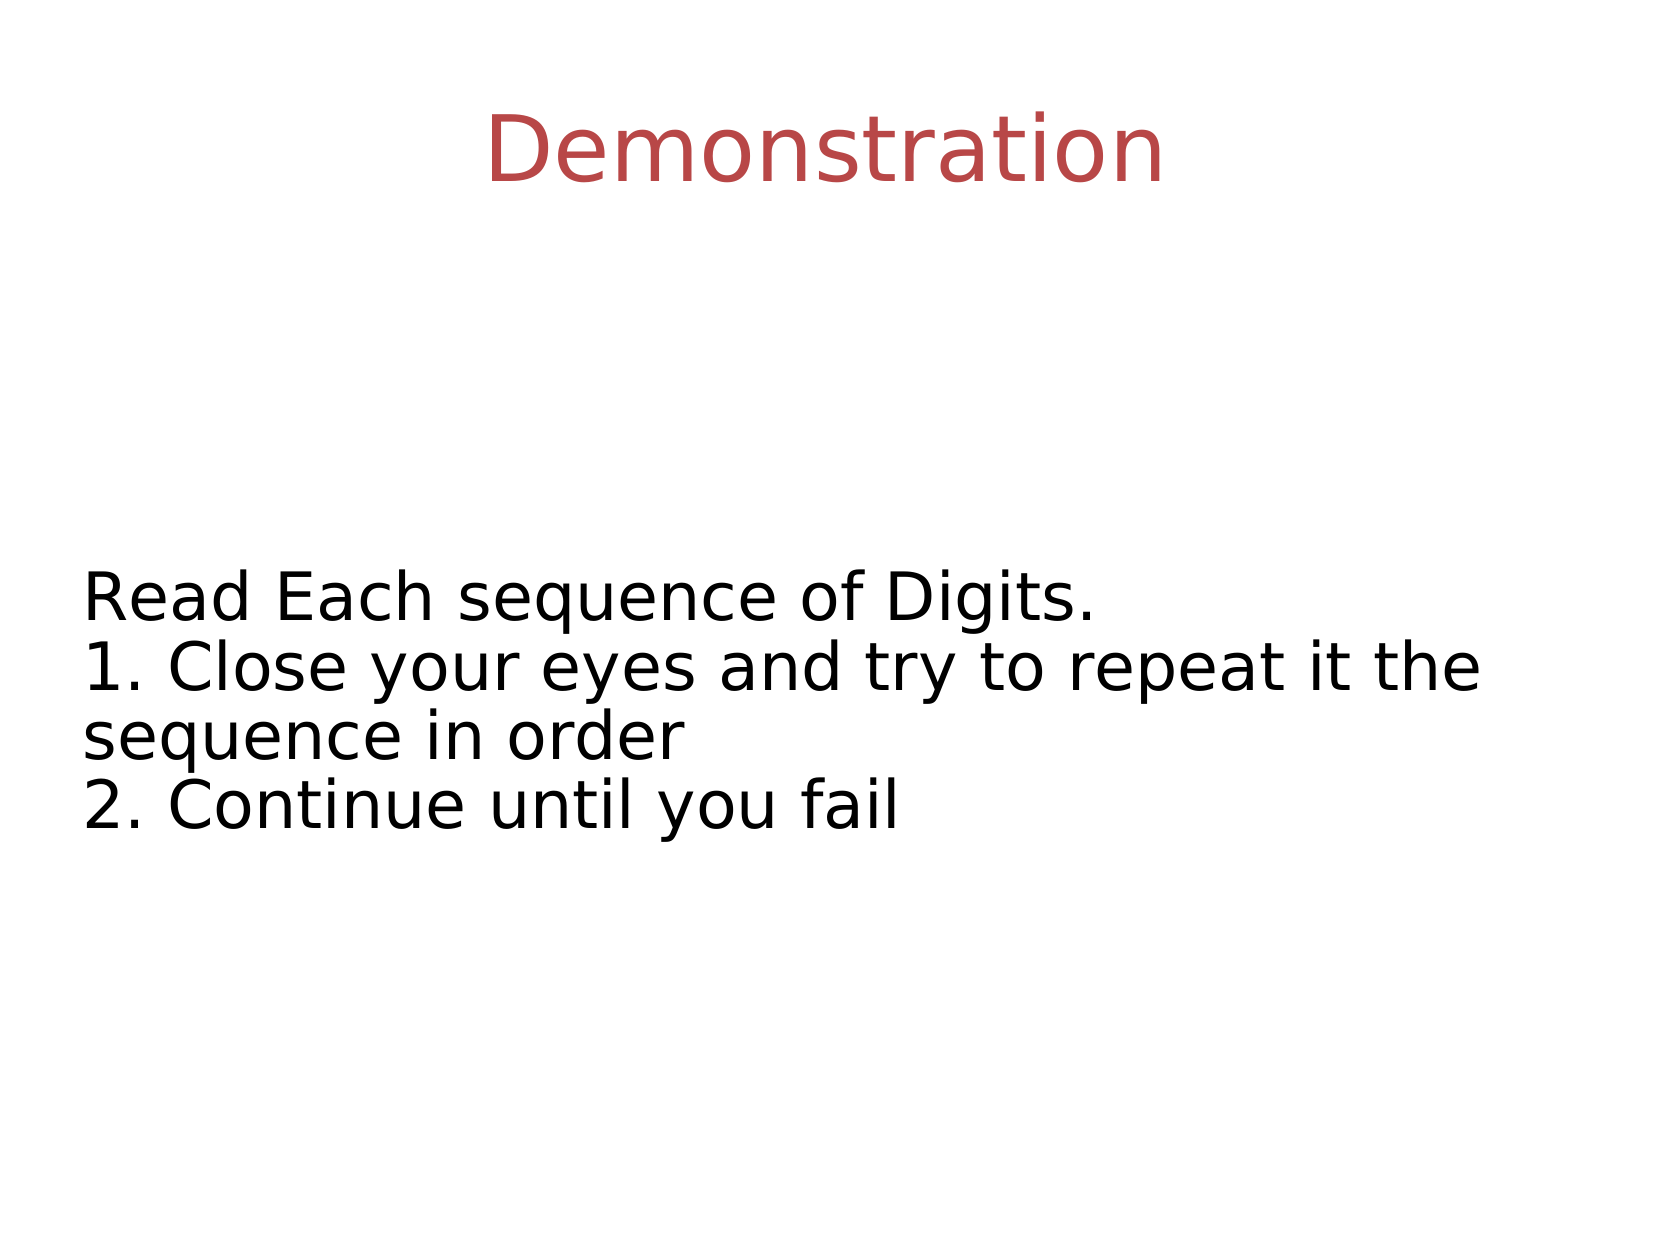

# Demonstration
Read Each sequence of Digits.
1. Close your eyes and try to repeat it the sequence in order
2. Continue until you fail